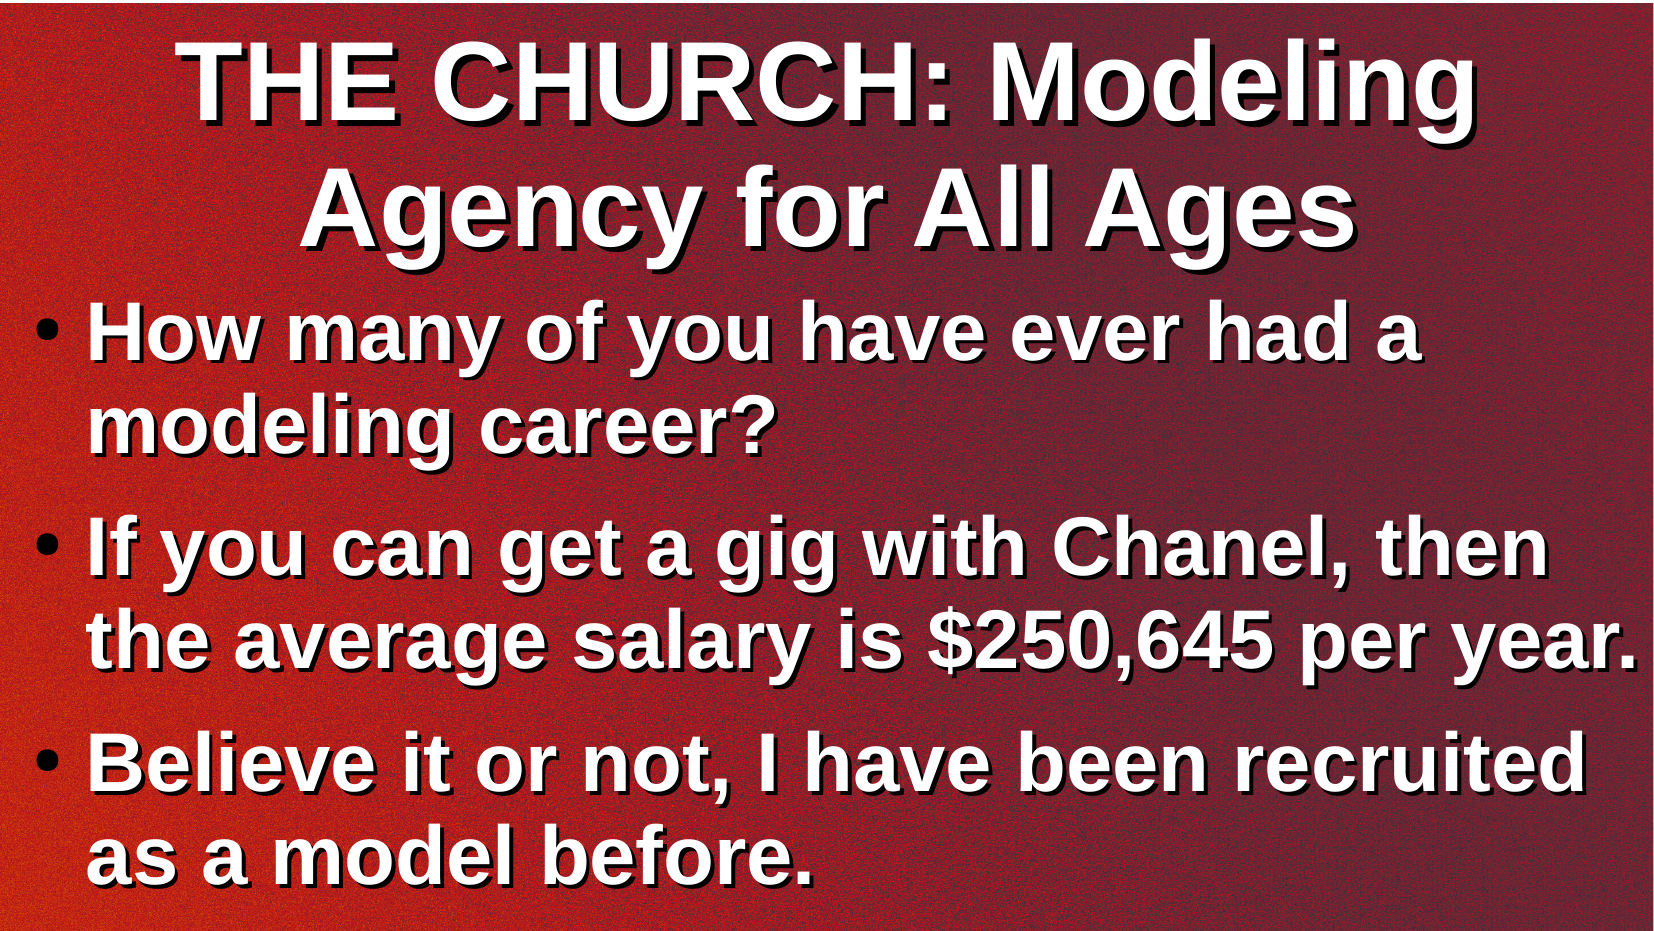

# THE CHURCH: Modeling Agency for All Ages
How many of you have ever had a modeling career?
If you can get a gig with Chanel, then the average salary is $250,645 per year.
Believe it or not, I have been recruited as a model before.